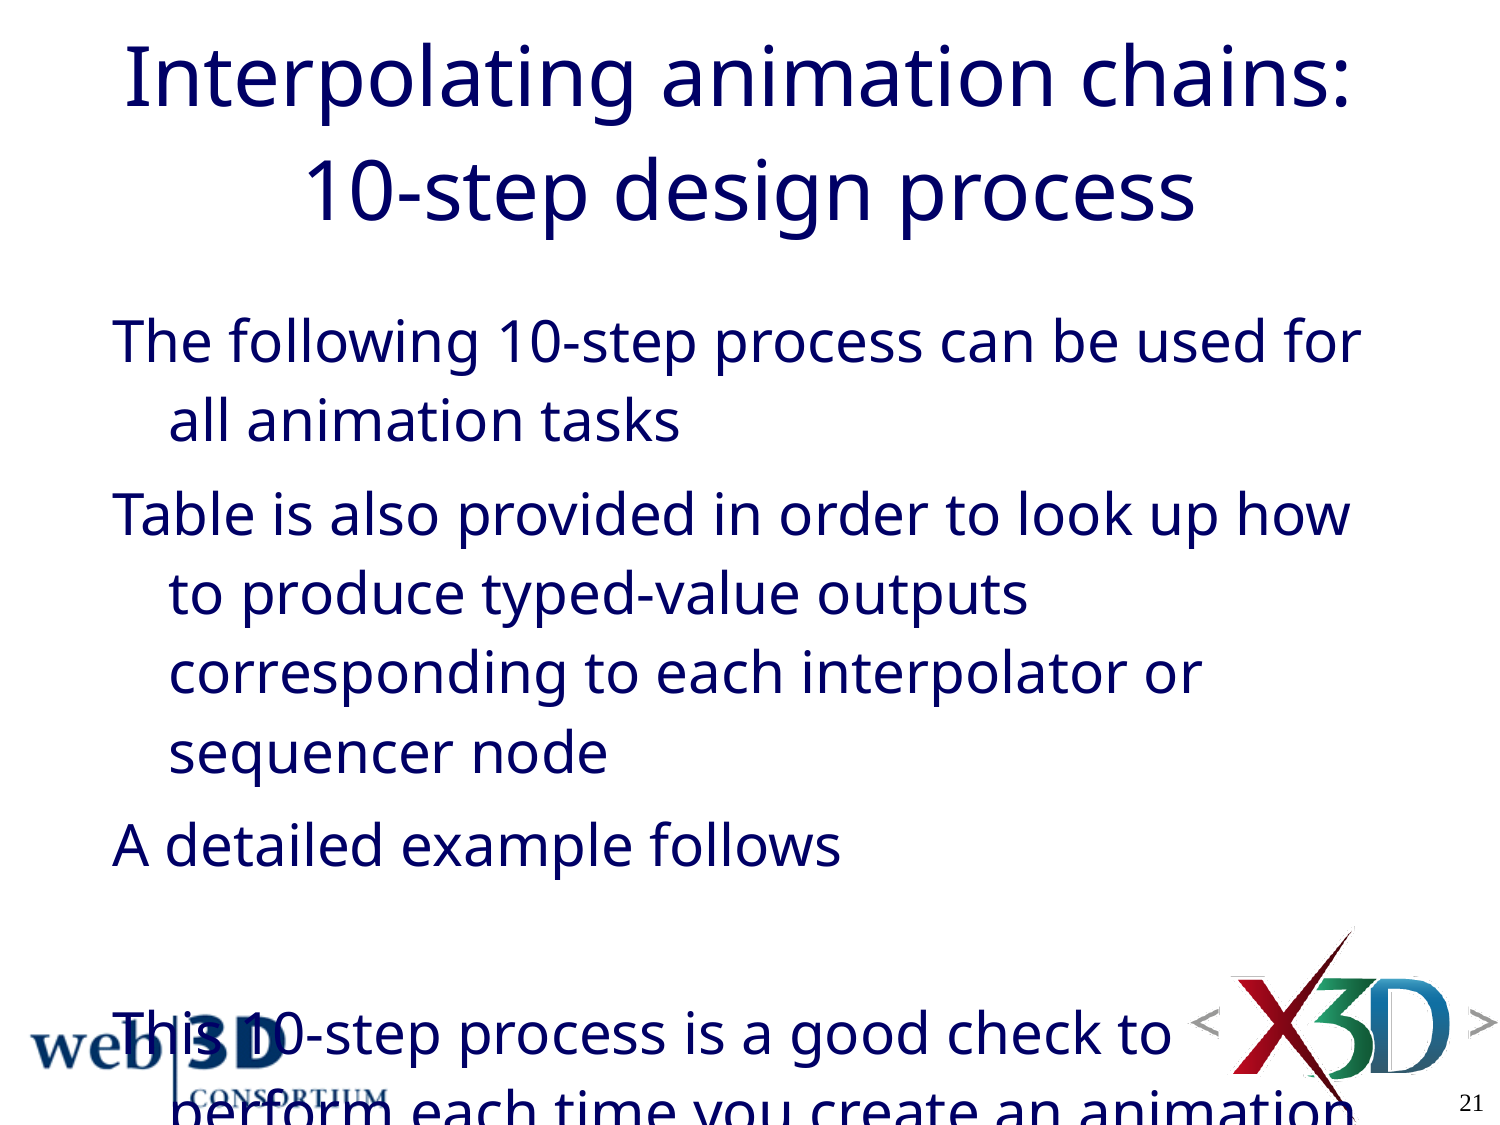

# Interpolating animation chains: 10-step design process
The following 10-step process can be used for all animation tasks
Table is also provided in order to look up how to produce typed-value outputs corresponding to each interpolator or sequencer node
A detailed example follows
This 10-step process is a good check to perform each time you create an animation chain